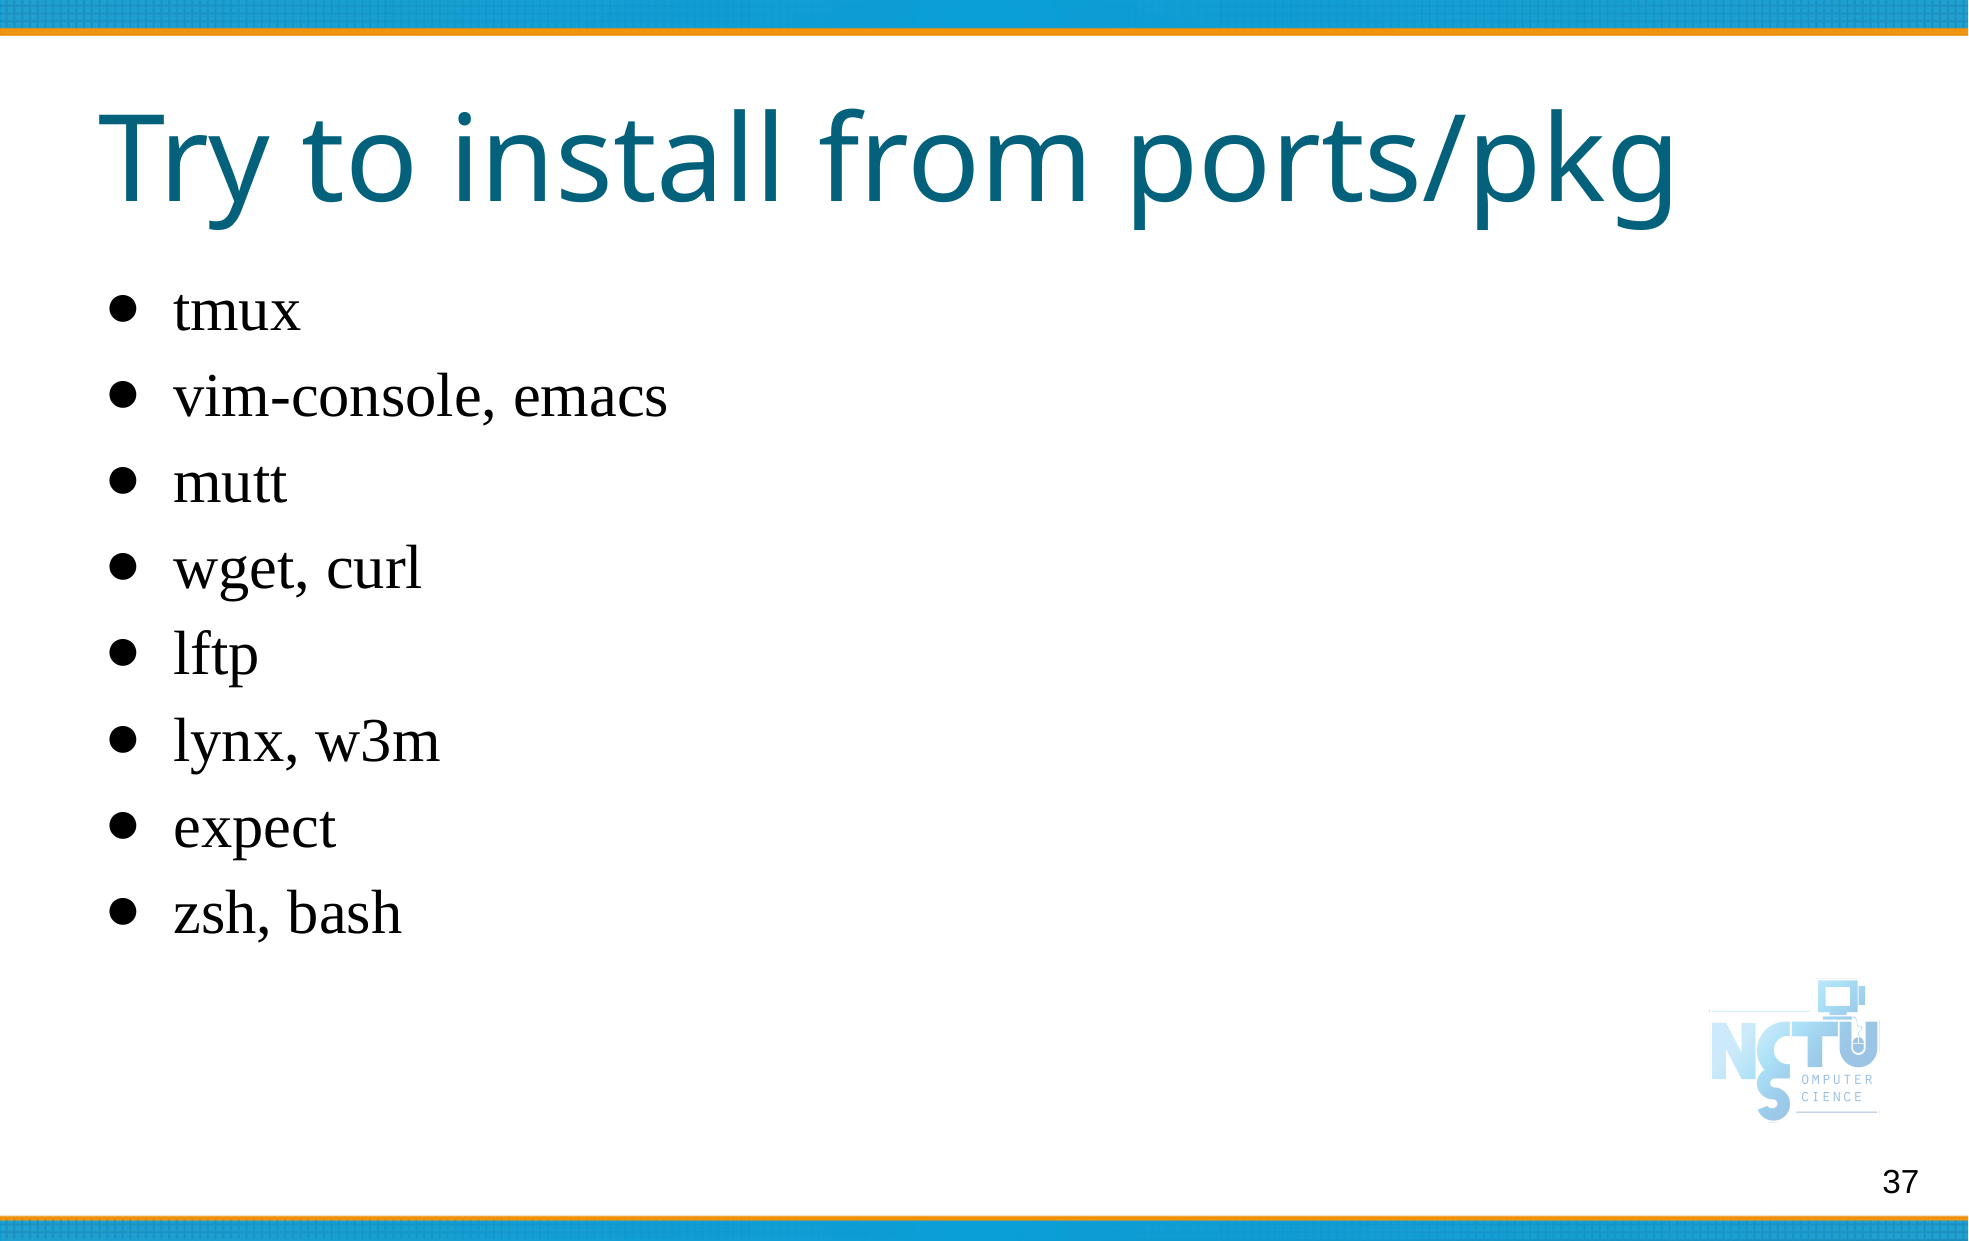

# Try to install from ports/pkg
tmux
vim-console, emacs
mutt
wget, curl
lftp
lynx, w3m
expect
zsh, bash